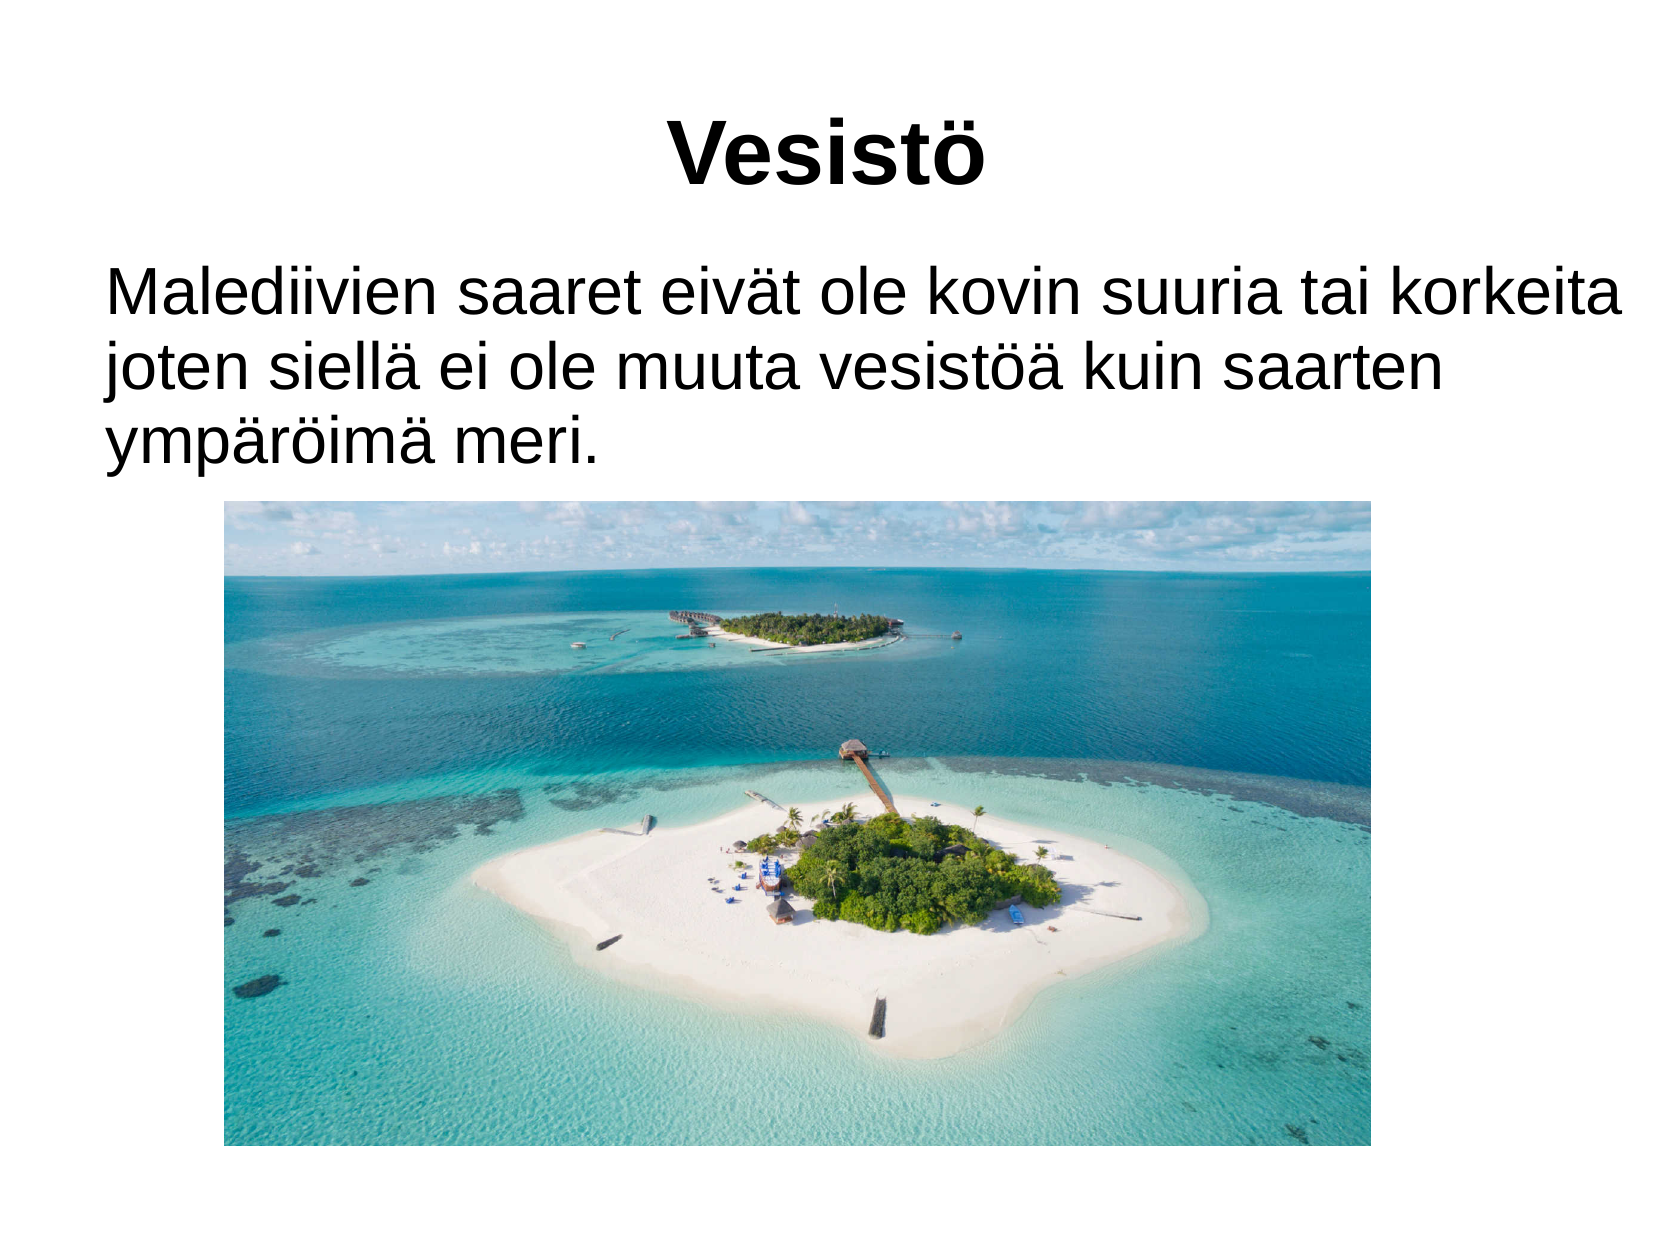

# Vesistö
Malediivien saaret eivät ole kovin suuria tai korkeita joten siellä ei ole muuta vesistöä kuin saarten ympäröimä meri.